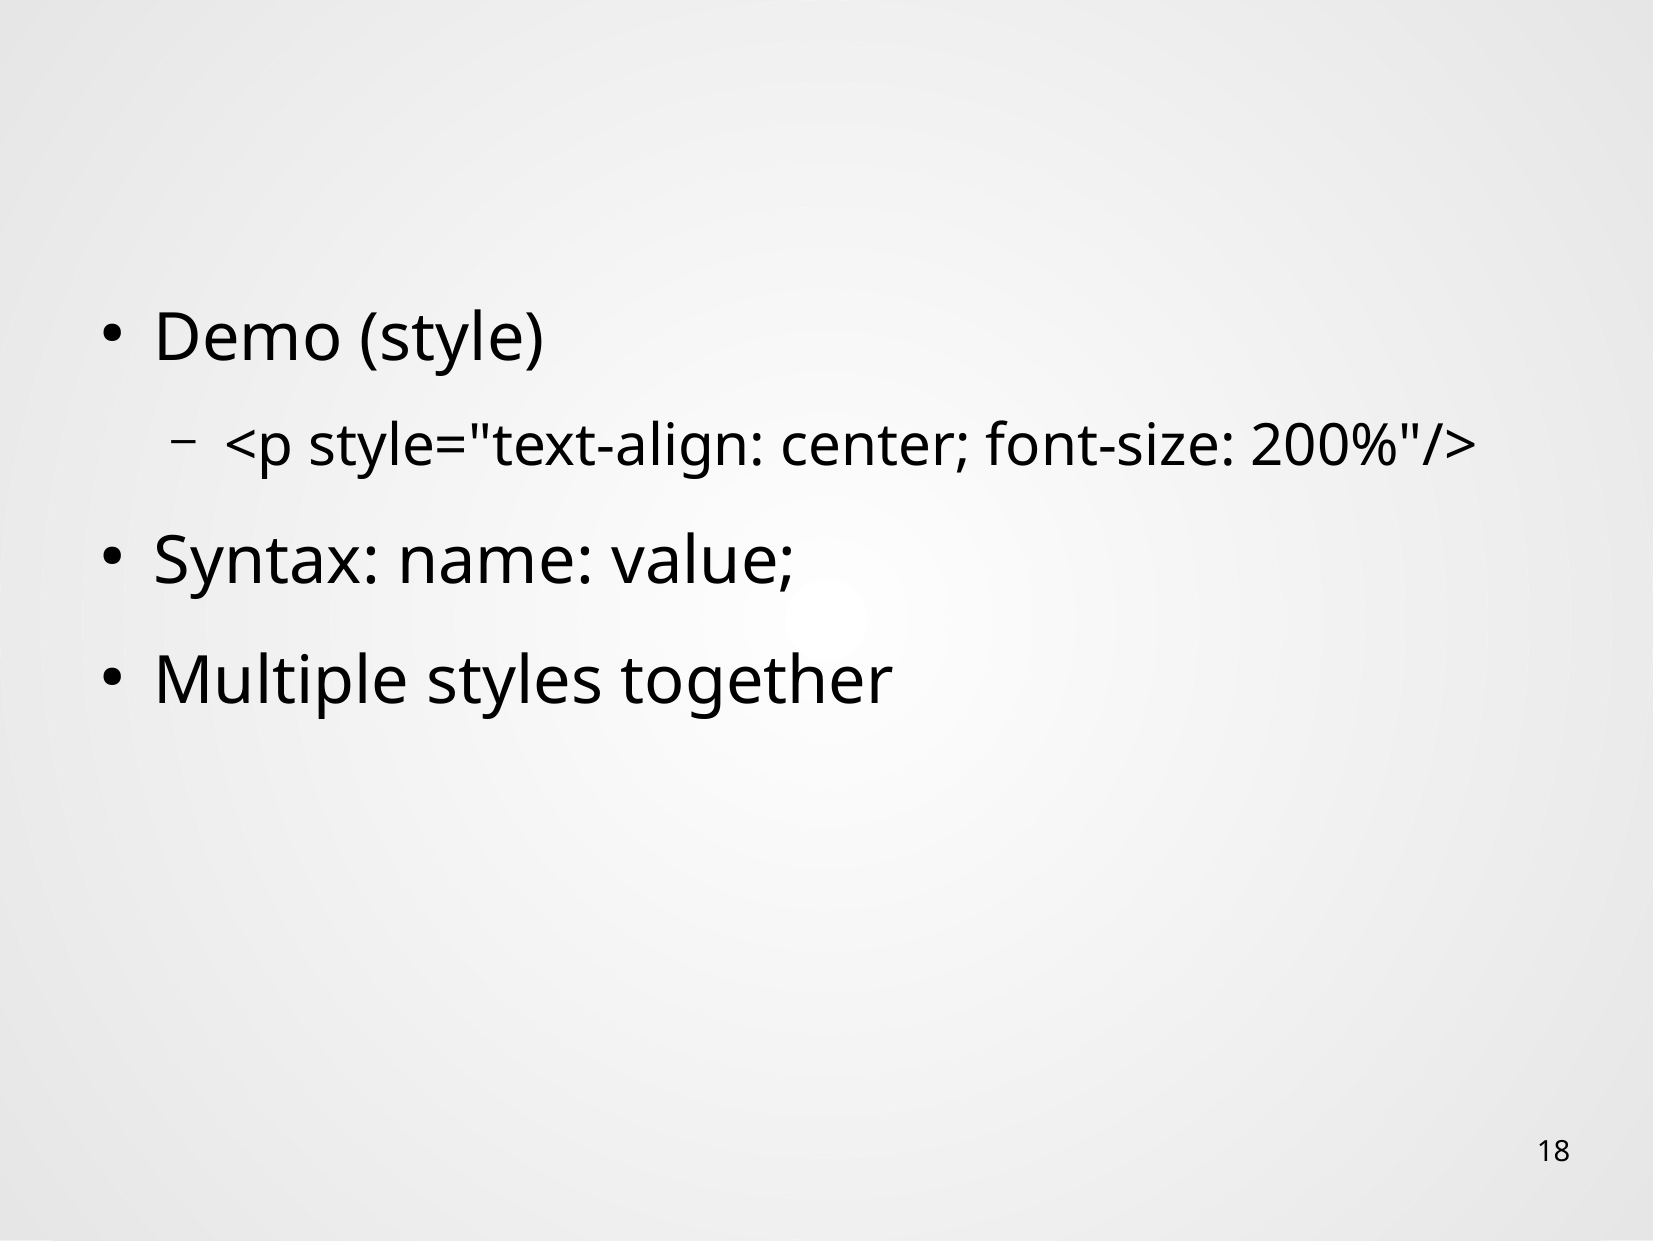

#
Demo (style)
<p style="text-align: center; font-size: 200%"/>
Syntax: name: value;
Multiple styles together
18